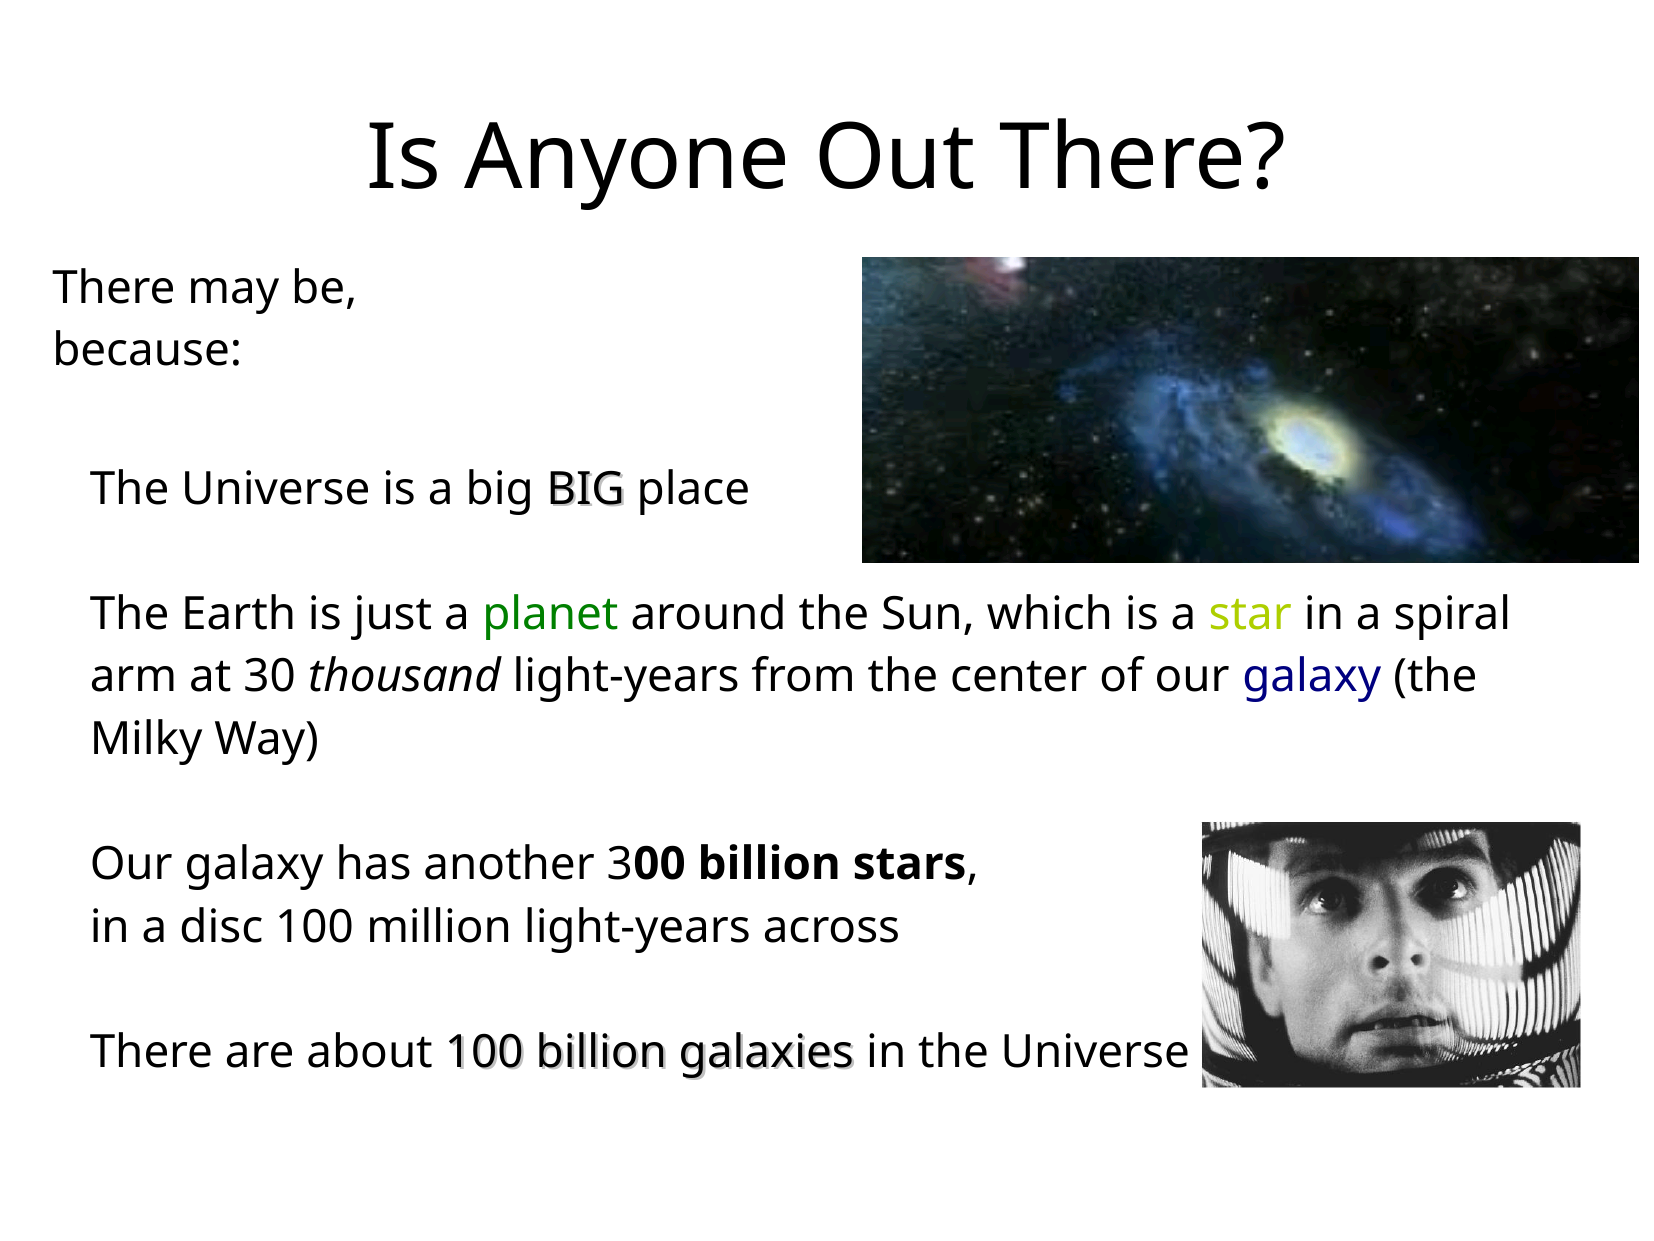

# Is Anyone Out There?
There may be, because:
The Universe is a big BIG place
The Earth is just a planet around the Sun, which is a star in a spiral arm at 30 thousand light-years from the center of our galaxy (the Milky Way)
Our galaxy has another 300 billion stars,
in a disc 100 million light-years across
There are about 100 billion galaxies in the Universe